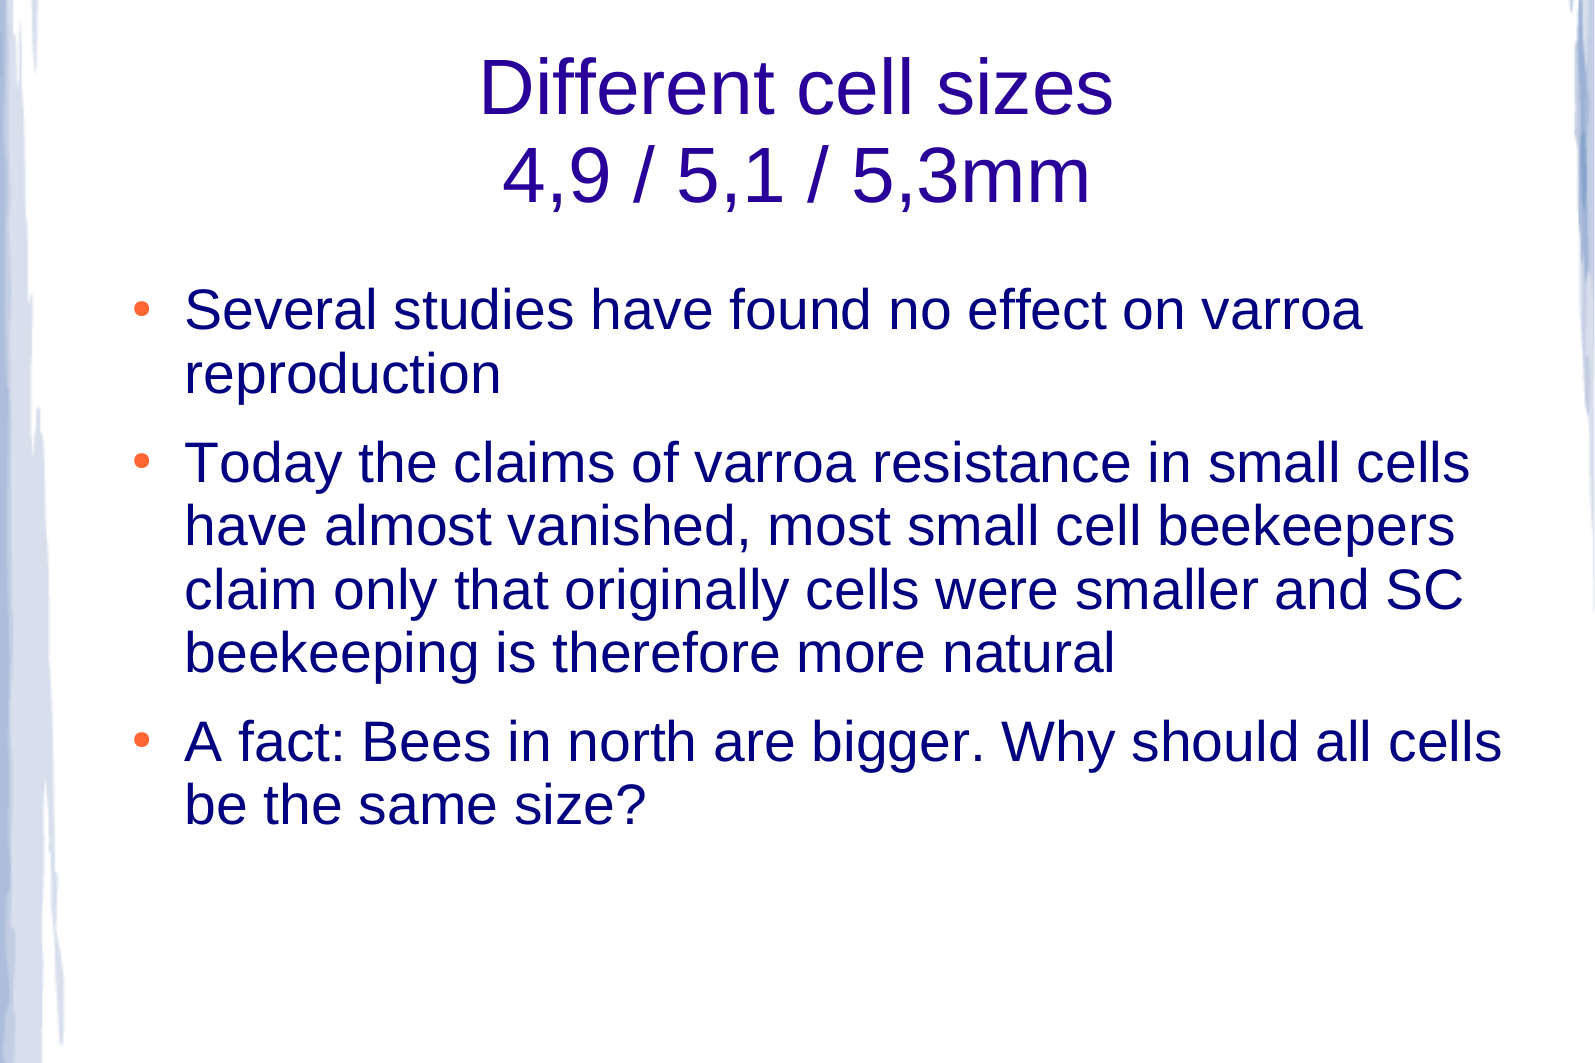

# Different cell sizes 4,9 / 5,1 / 5,3mm
Several studies have found no effect on varroa reproduction
Today the claims of varroa resistance in small cells have almost vanished, most small cell beekeepers claim only that originally cells were smaller and SC beekeeping is therefore more natural
A fact: Bees in north are bigger. Why should all cells be the same size?